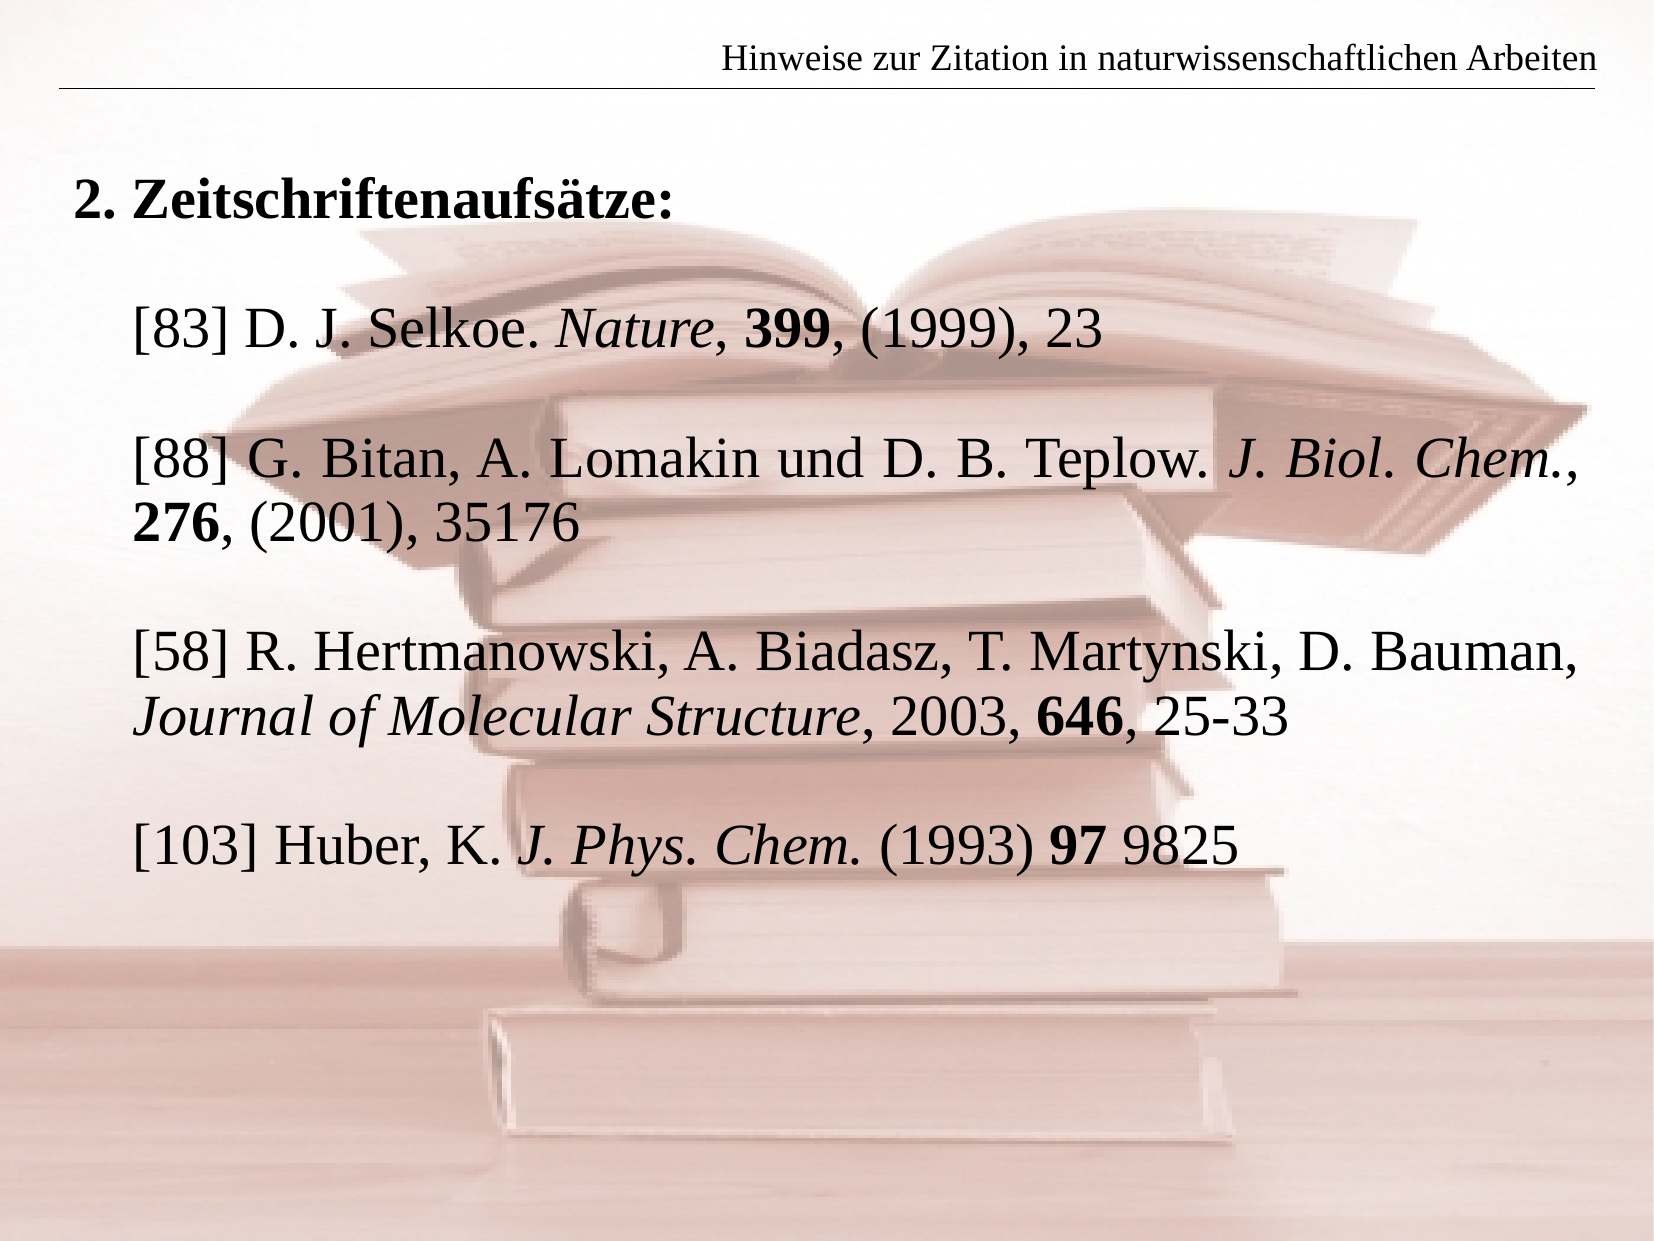

Hinweise zur Zitation in naturwissenschaftlichen Arbeiten
2. Zeitschriftenaufsätze:
[83] D. J. Selkoe. Nature, 399, (1999), 23
[88] G. Bitan, A. Lomakin und D. B. Teplow. J. Biol. Chem., 276, (2001), 35176
[58] R. Hertmanowski, A. Biadasz, T. Martynski, D. Bauman, Journal of Molecular Structure, 2003, 646, 25-33
[103] Huber, K. J. Phys. Chem. (1993) 97 9825